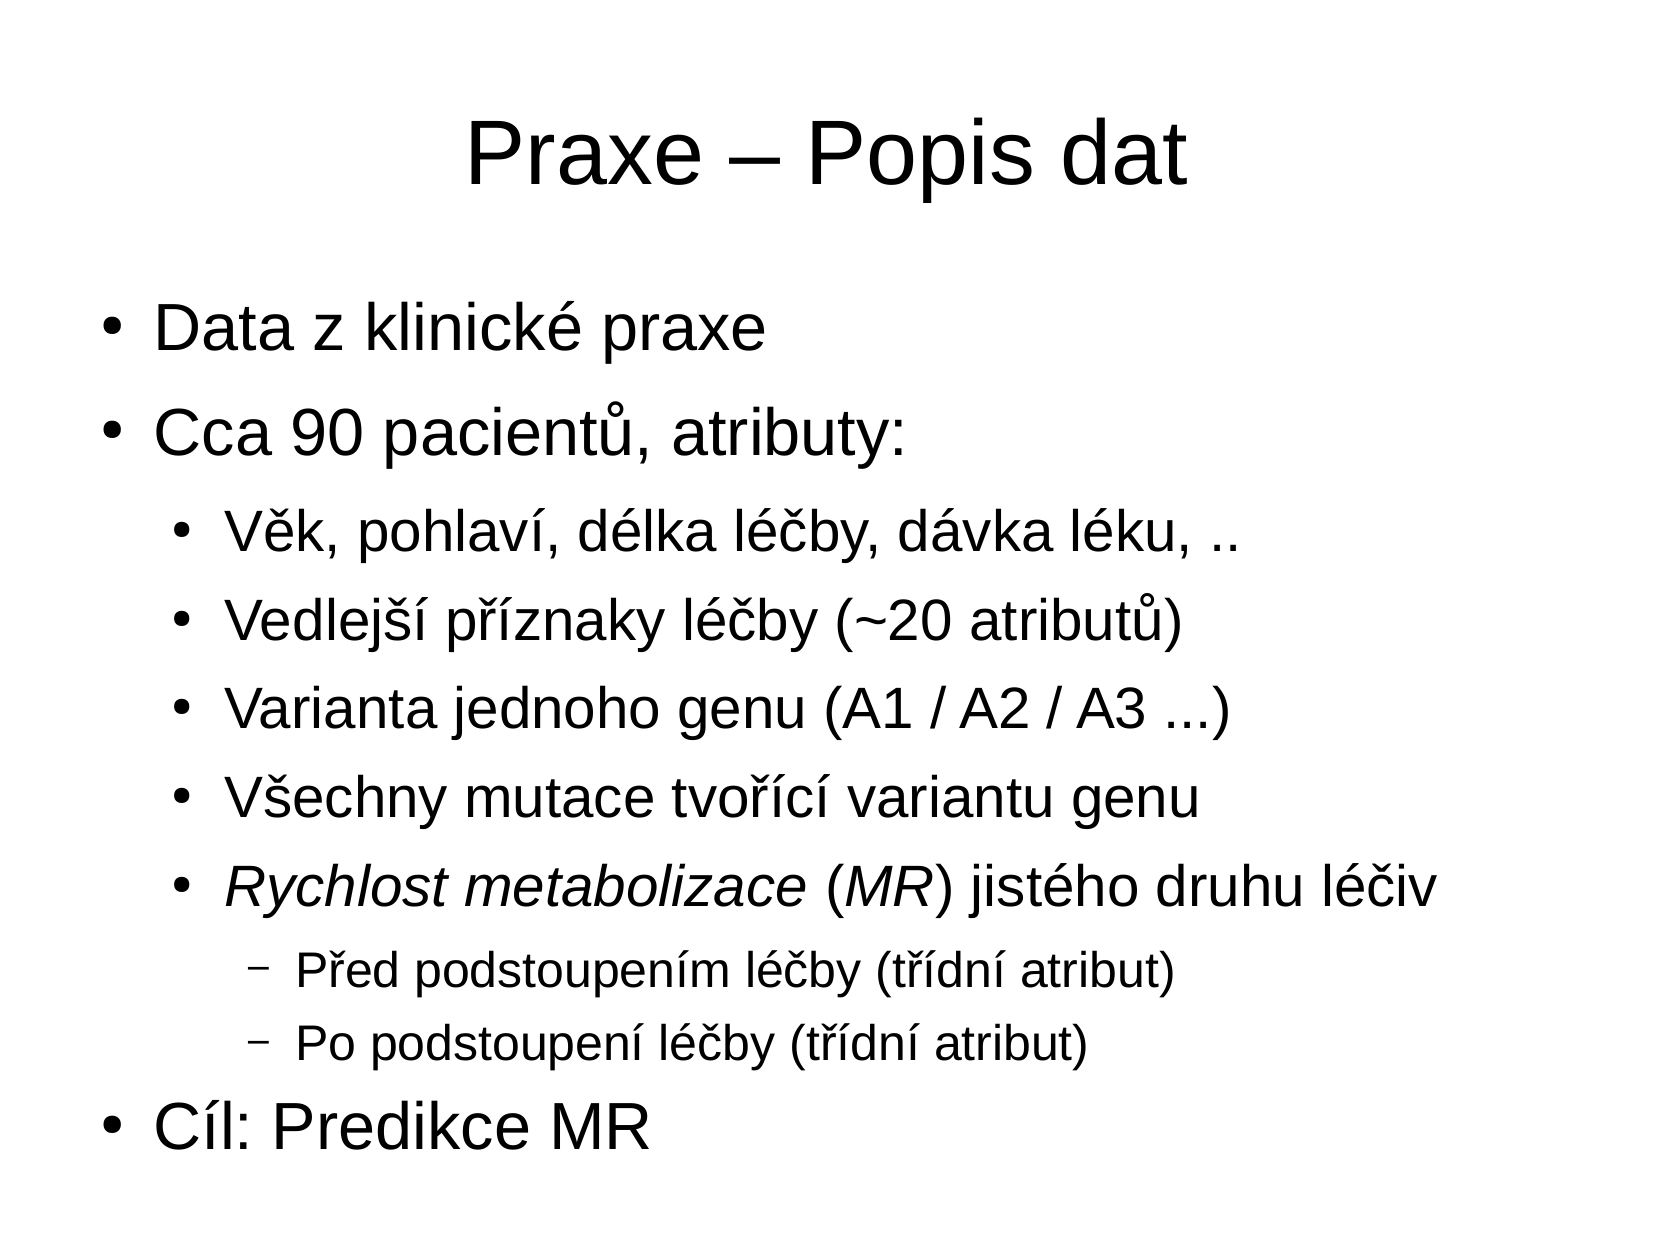

# Praxe – Popis dat
Data z klinické praxe
Cca 90 pacientů, atributy:
Věk, pohlaví, délka léčby, dávka léku, ..
Vedlejší příznaky léčby (~20 atributů)
Varianta jednoho genu (A1 / A2 / A3 ...)
Všechny mutace tvořící variantu genu
Rychlost metabolizace (MR) jistého druhu léčiv
Před podstoupením léčby (třídní atribut)
Po podstoupení léčby (třídní atribut)
Cíl: Predikce MR